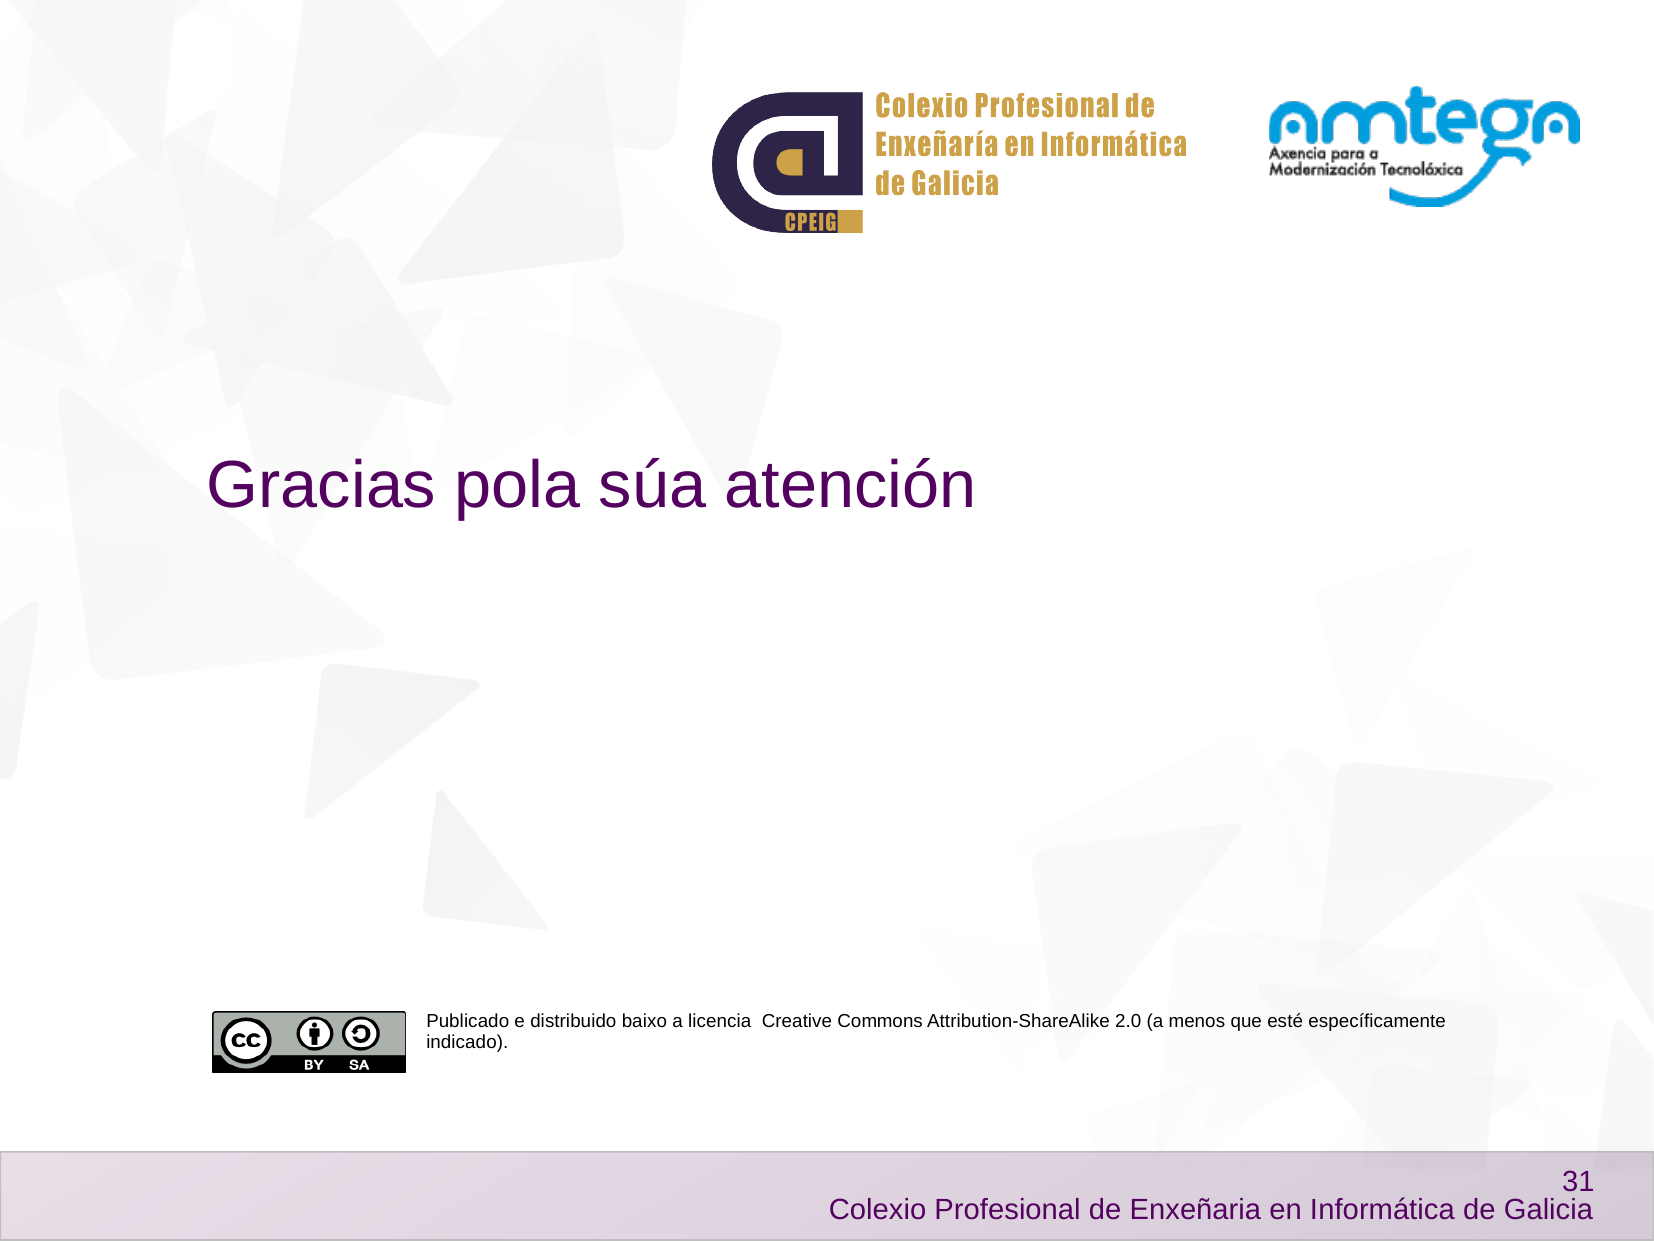

# Gracias pola súa atención
31
Colexio Profesional de Enxeñaria en Informática de Galicia